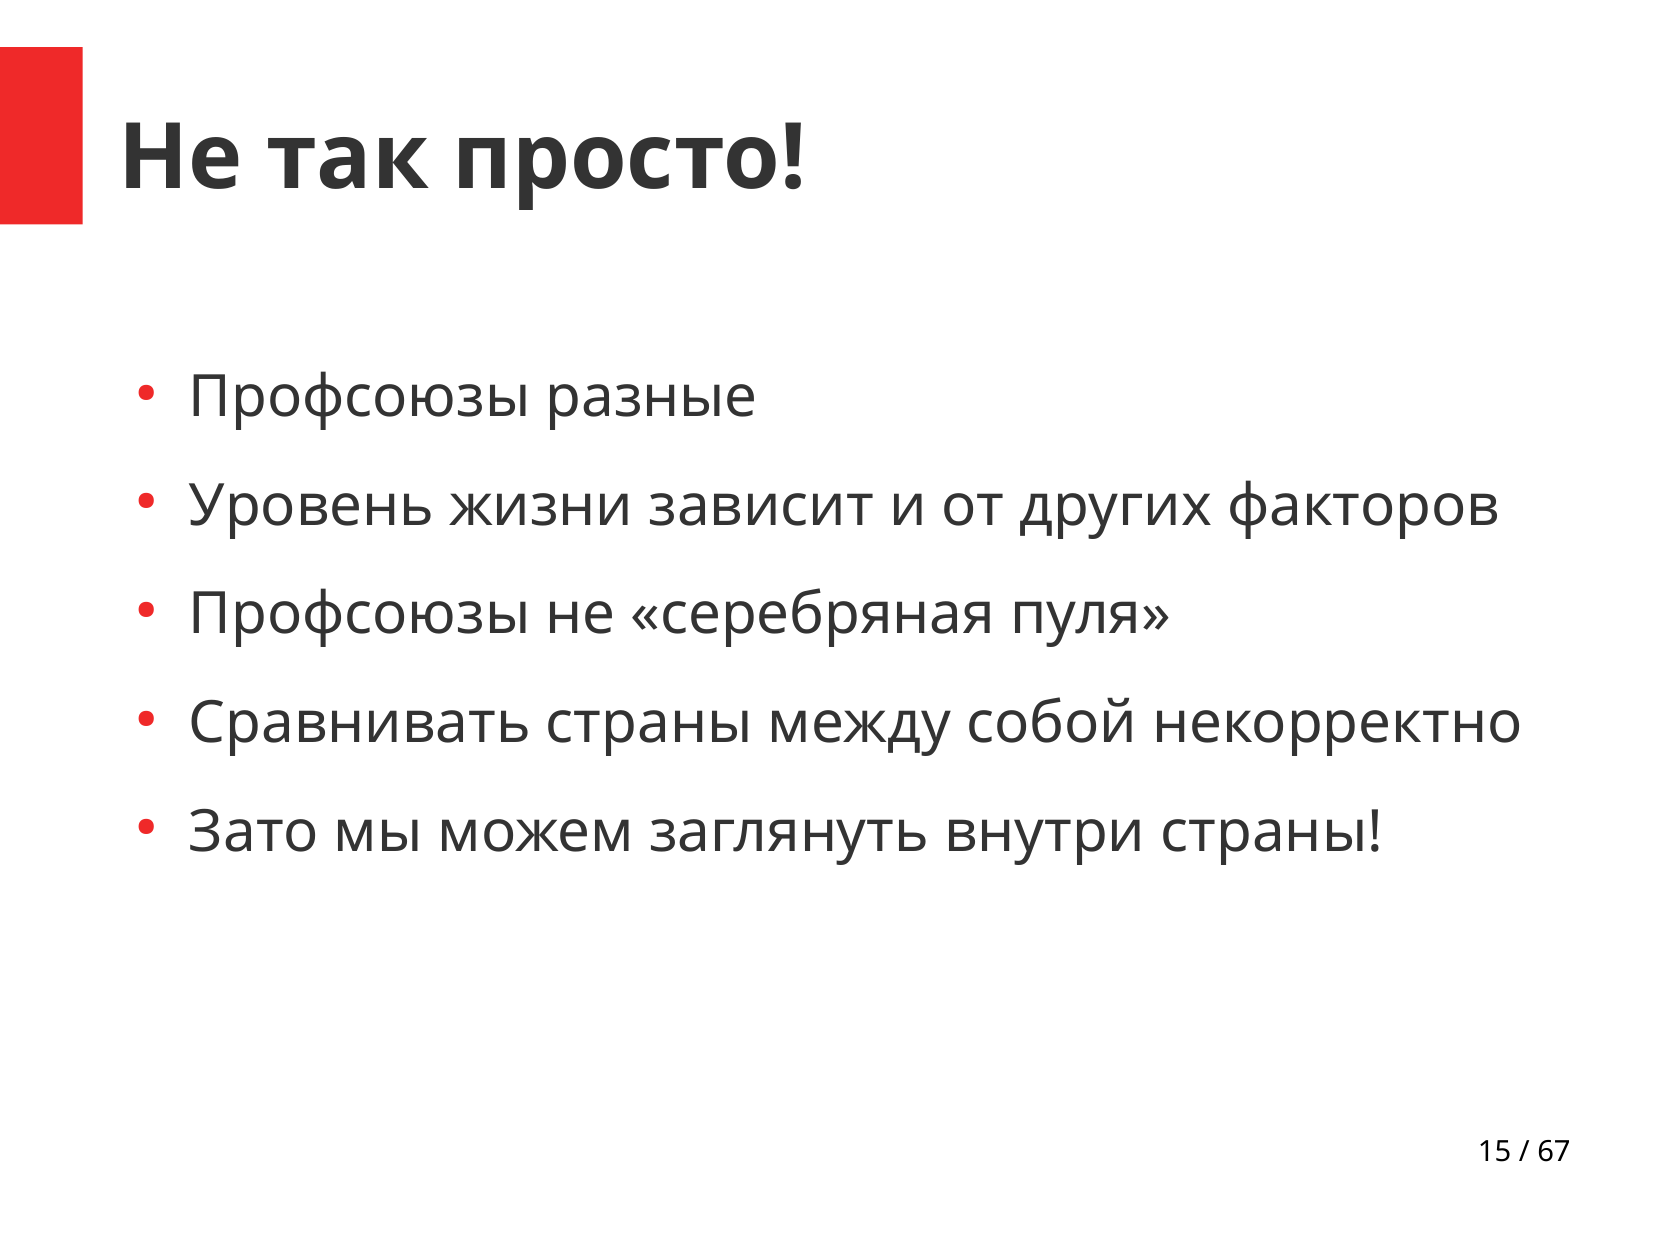

# Не так просто!
Профсоюзы разные
Уровень жизни зависит и от других факторов
Профсоюзы не «серебряная пуля»
Сравнивать страны между собой некорректно
Зато мы можем заглянуть внутри страны!
15